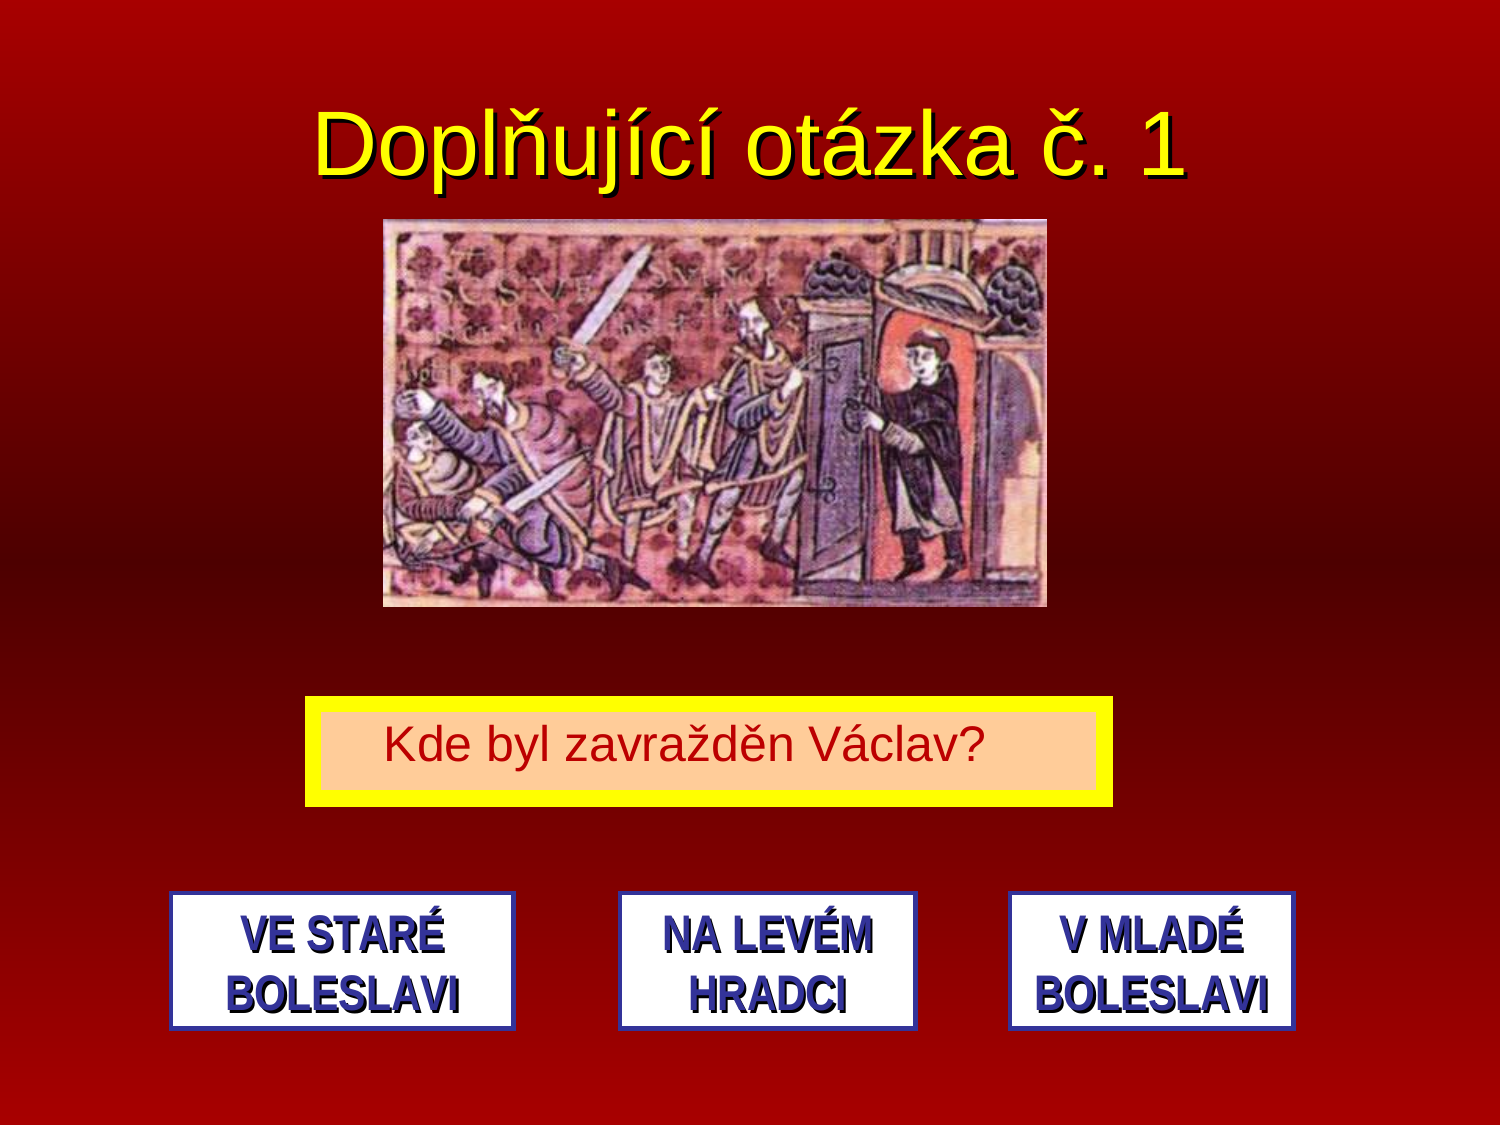

# Doplňující otázka č. 1
	Kde byl zavražděn Václav?
VE STARÉ BOLESLAVI
NA LEVÉM HRADCI
V MLADÉ BOLESLAVI